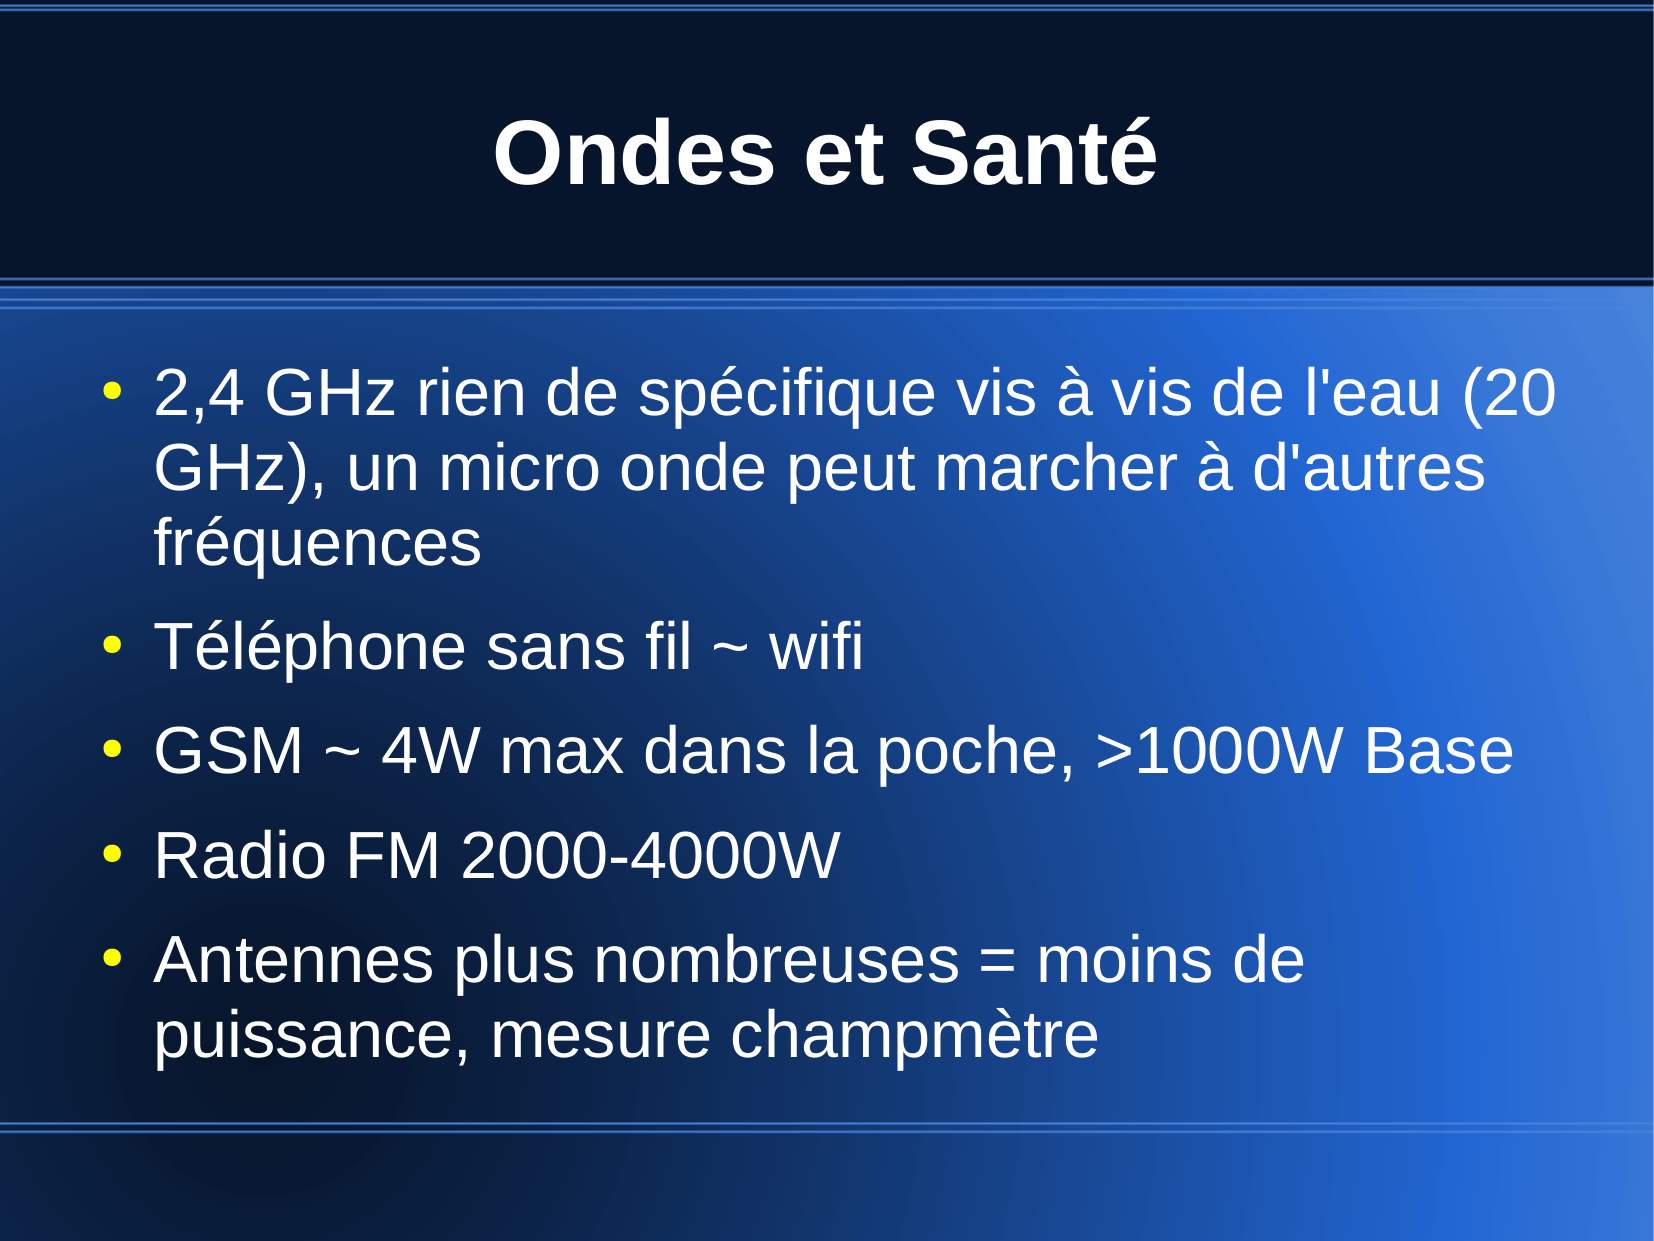

# Ondes et Santé
2,4 GHz rien de spécifique vis à vis de l'eau (20 GHz), un micro onde peut marcher à d'autres fréquences
Téléphone sans fil ~ wifi
GSM ~ 4W max dans la poche, >1000W Base
Radio FM 2000-4000W
Antennes plus nombreuses = moins de puissance, mesure champmètre